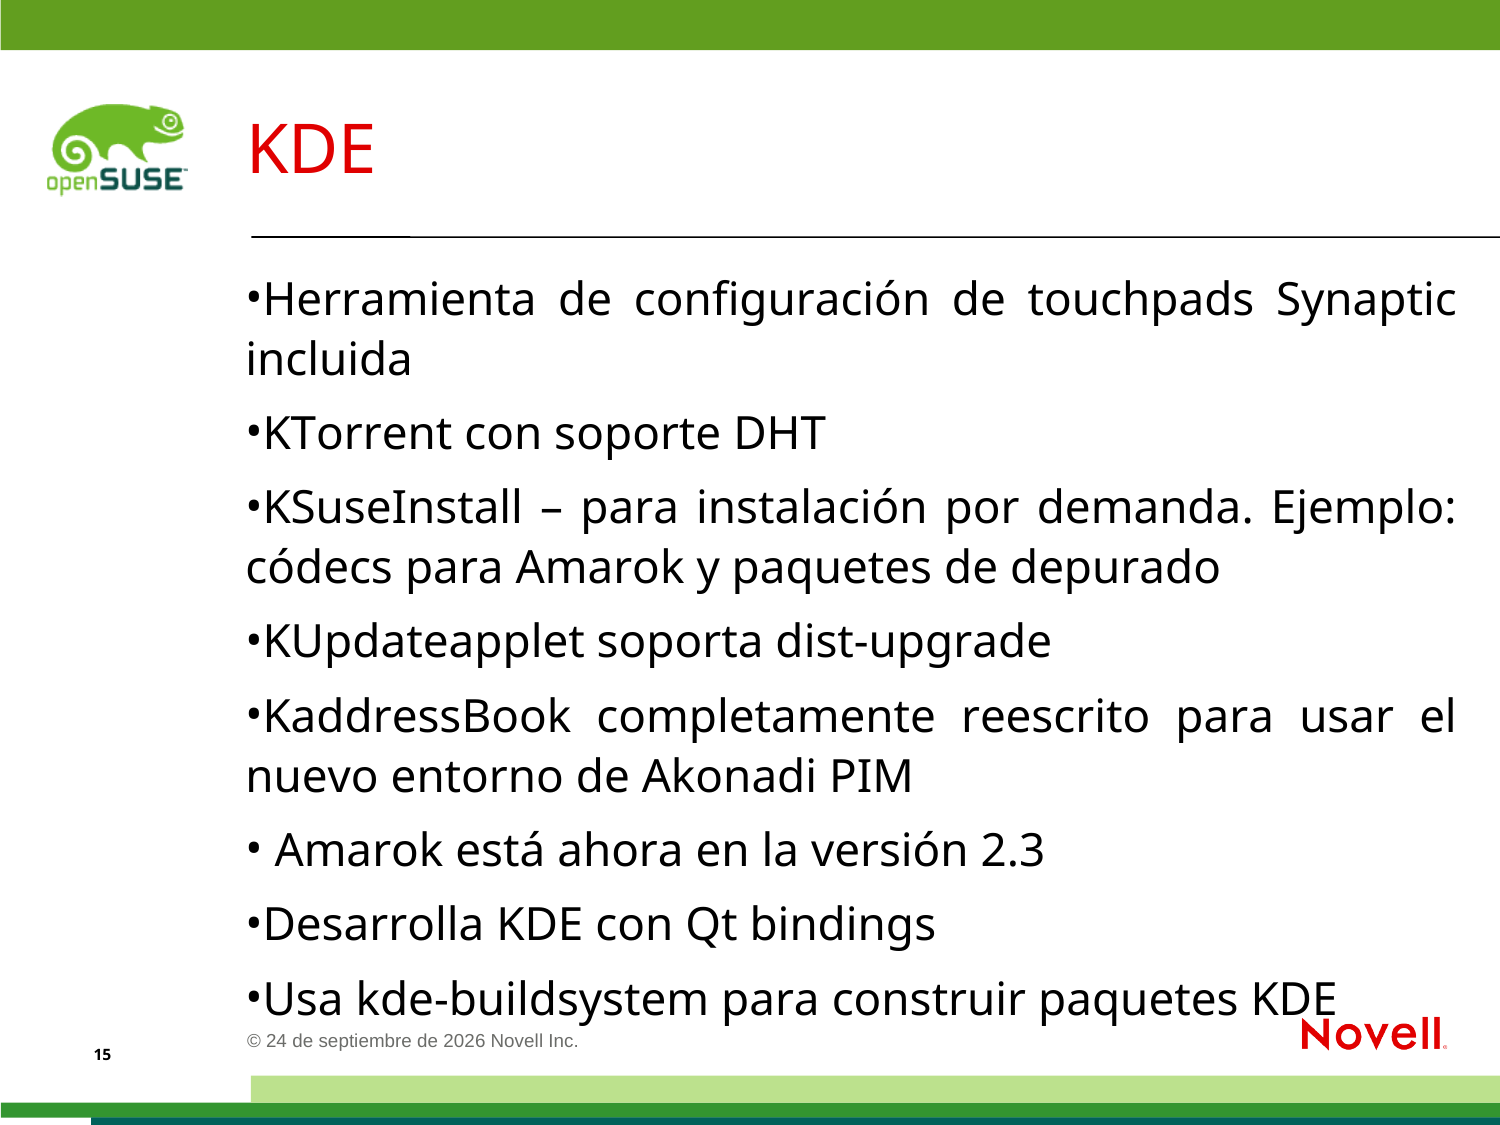

# KDE
Herramienta de configuración de touchpads Synaptic incluida
KTorrent con soporte DHT
KSuseInstall – para instalación por demanda. Ejemplo: códecs para Amarok y paquetes de depurado
KUpdateapplet soporta dist-upgrade
KaddressBook completamente reescrito para usar el nuevo entorno de Akonadi PIM
 Amarok está ahora en la versión 2.3
Desarrolla KDE con Qt bindings
Usa kde-buildsystem para construir paquetes KDE